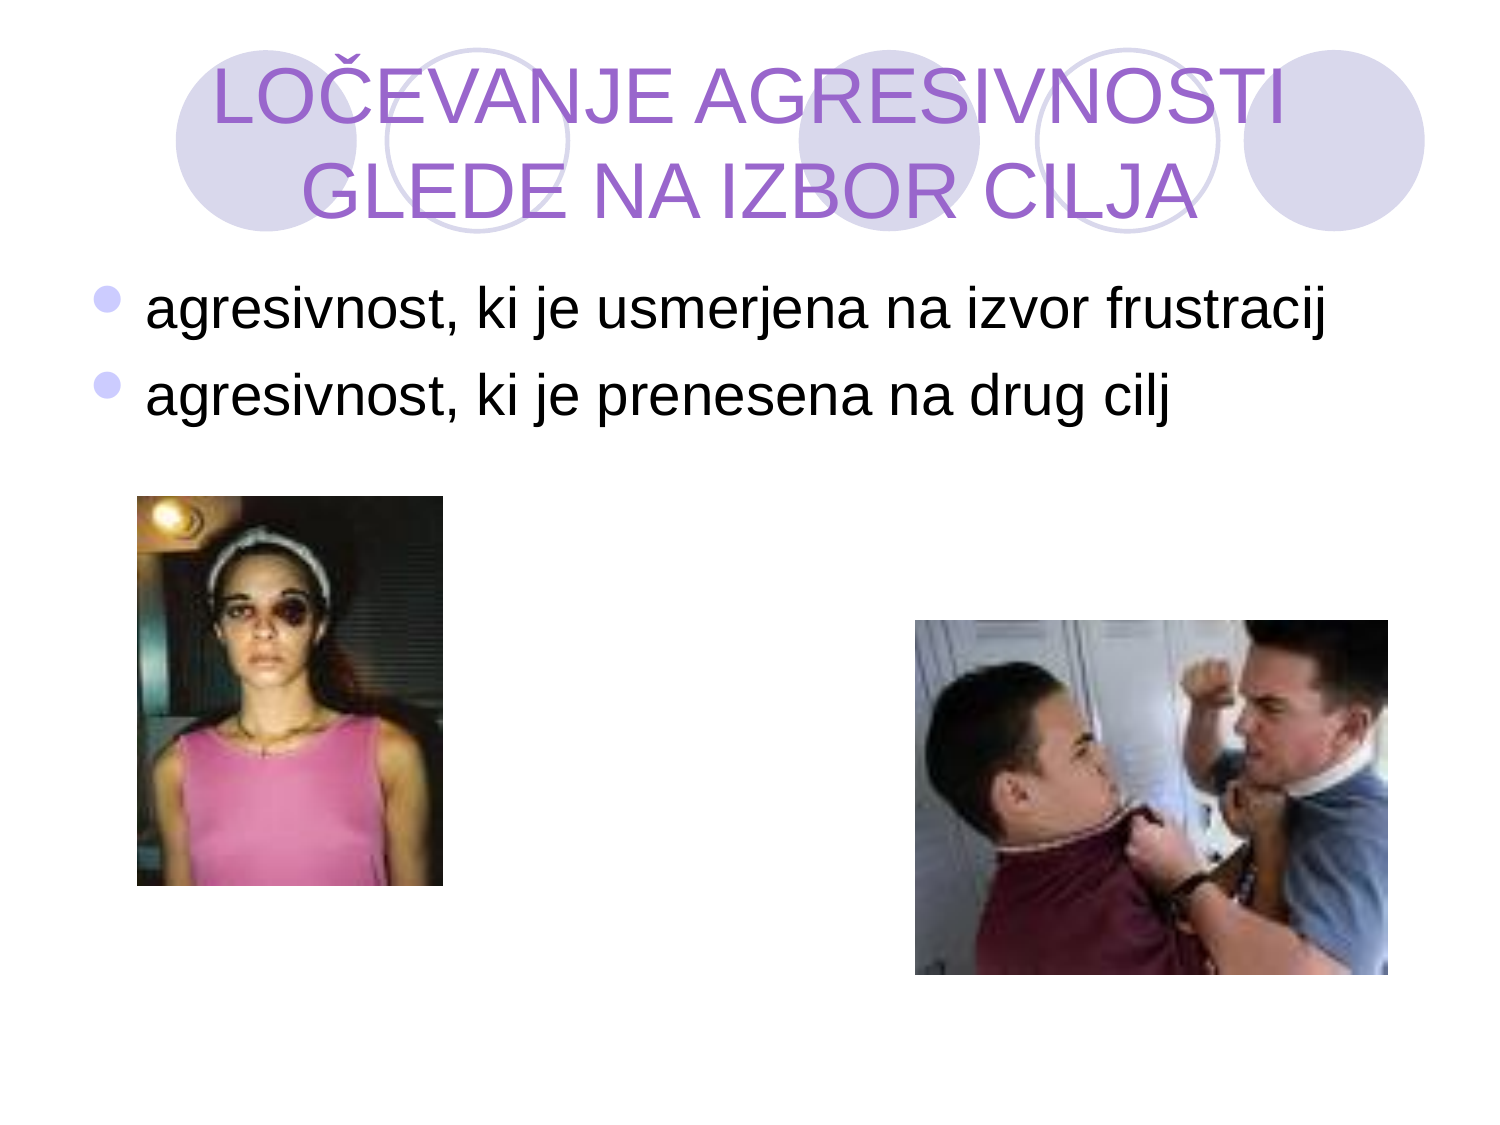

# LOČEVANJE AGRESIVNOSTI GLEDE NA IZBOR CILJA
agresivnost, ki je usmerjena na izvor frustracij
agresivnost, ki je prenesena na drug cilj